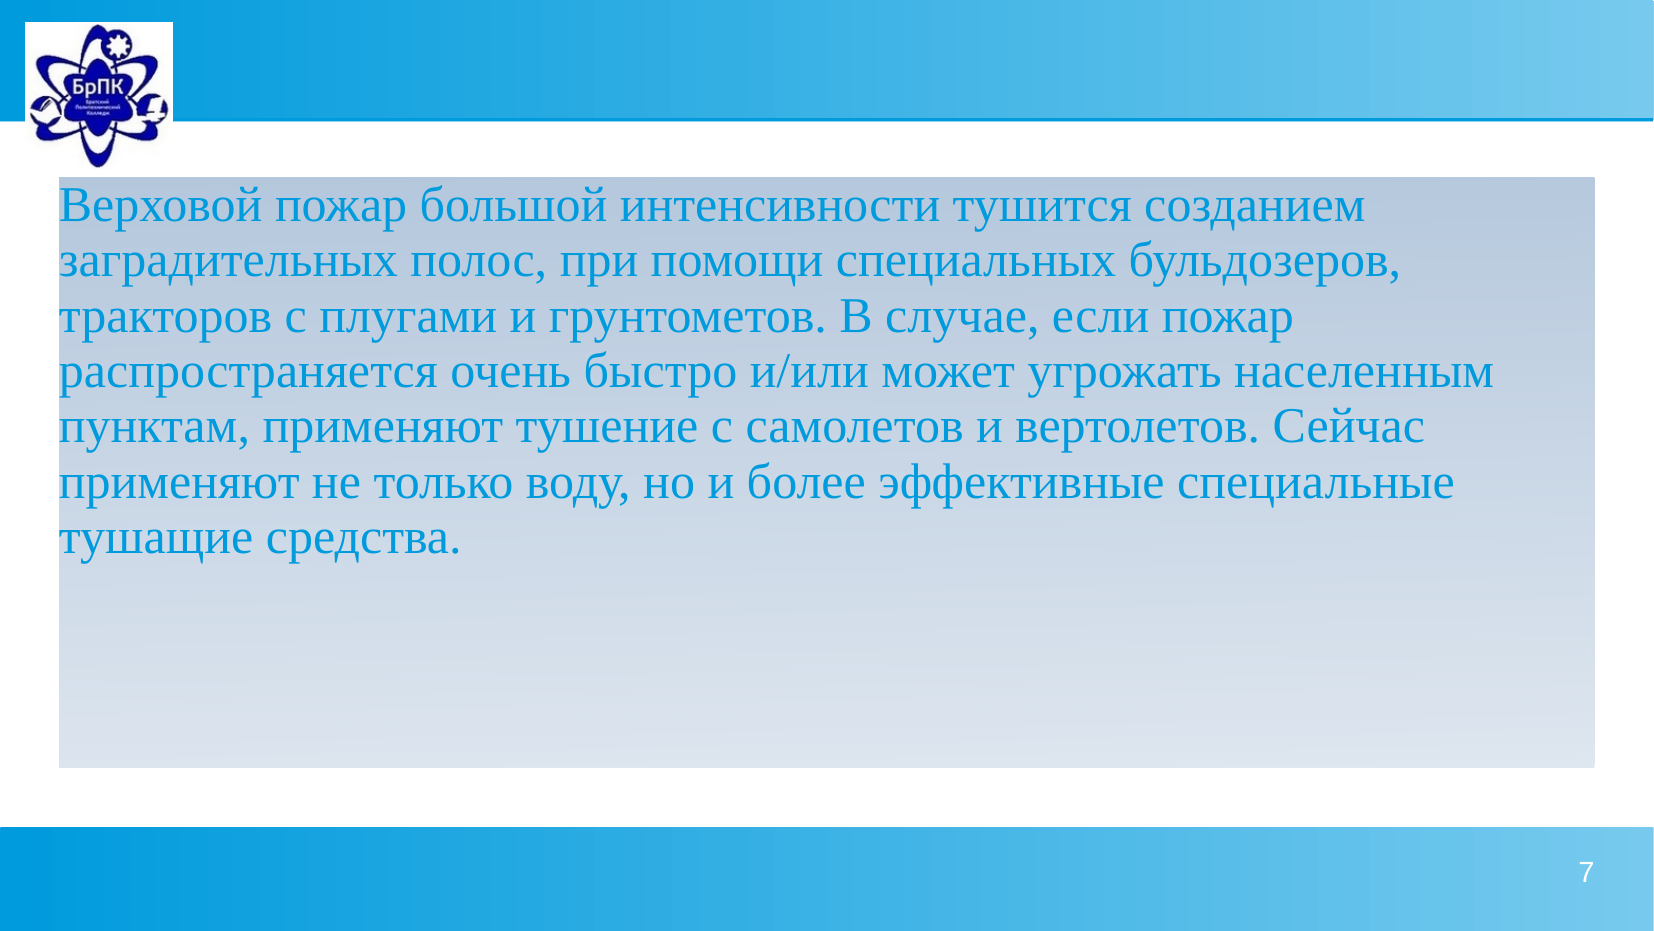

# Верховой пожар большой интенсивности тушится созданием заградительных полос, при помощи специальных бульдозеров, тракторов с плугами и грунтометов. В случае, если пожар распространяется очень быстро и/или может угрожать населенным пунктам, применяют тушение с самолетов и вертолетов. Сейчас применяют не только воду, но и более эффективные специальные тушащие средства.
7